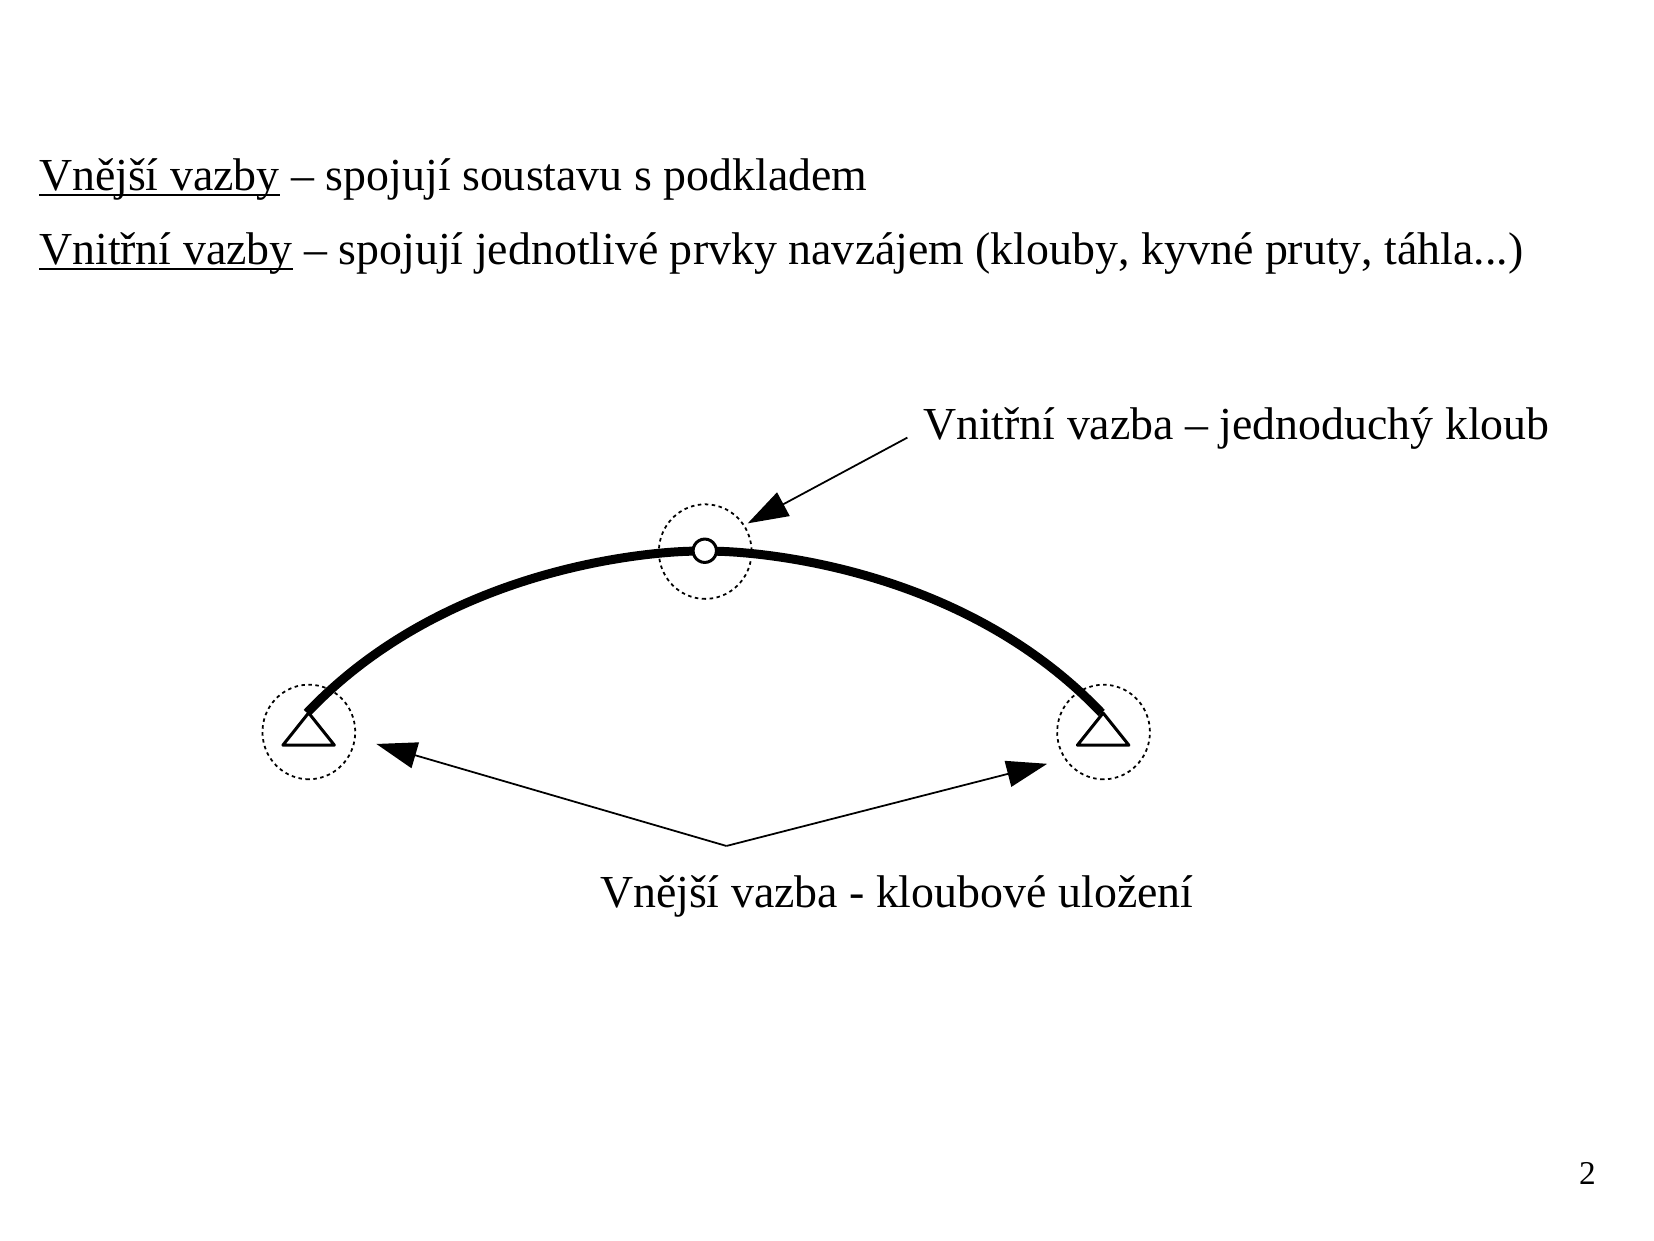

# Vnější vazby – spojují soustavu s podkladem
Vnitřní vazby – spojují jednotlivé prvky navzájem (klouby, kyvné pruty, táhla...)
Vnitřní vazba – jednoduchý kloub
Vnější vazba - kloubové uložení
2